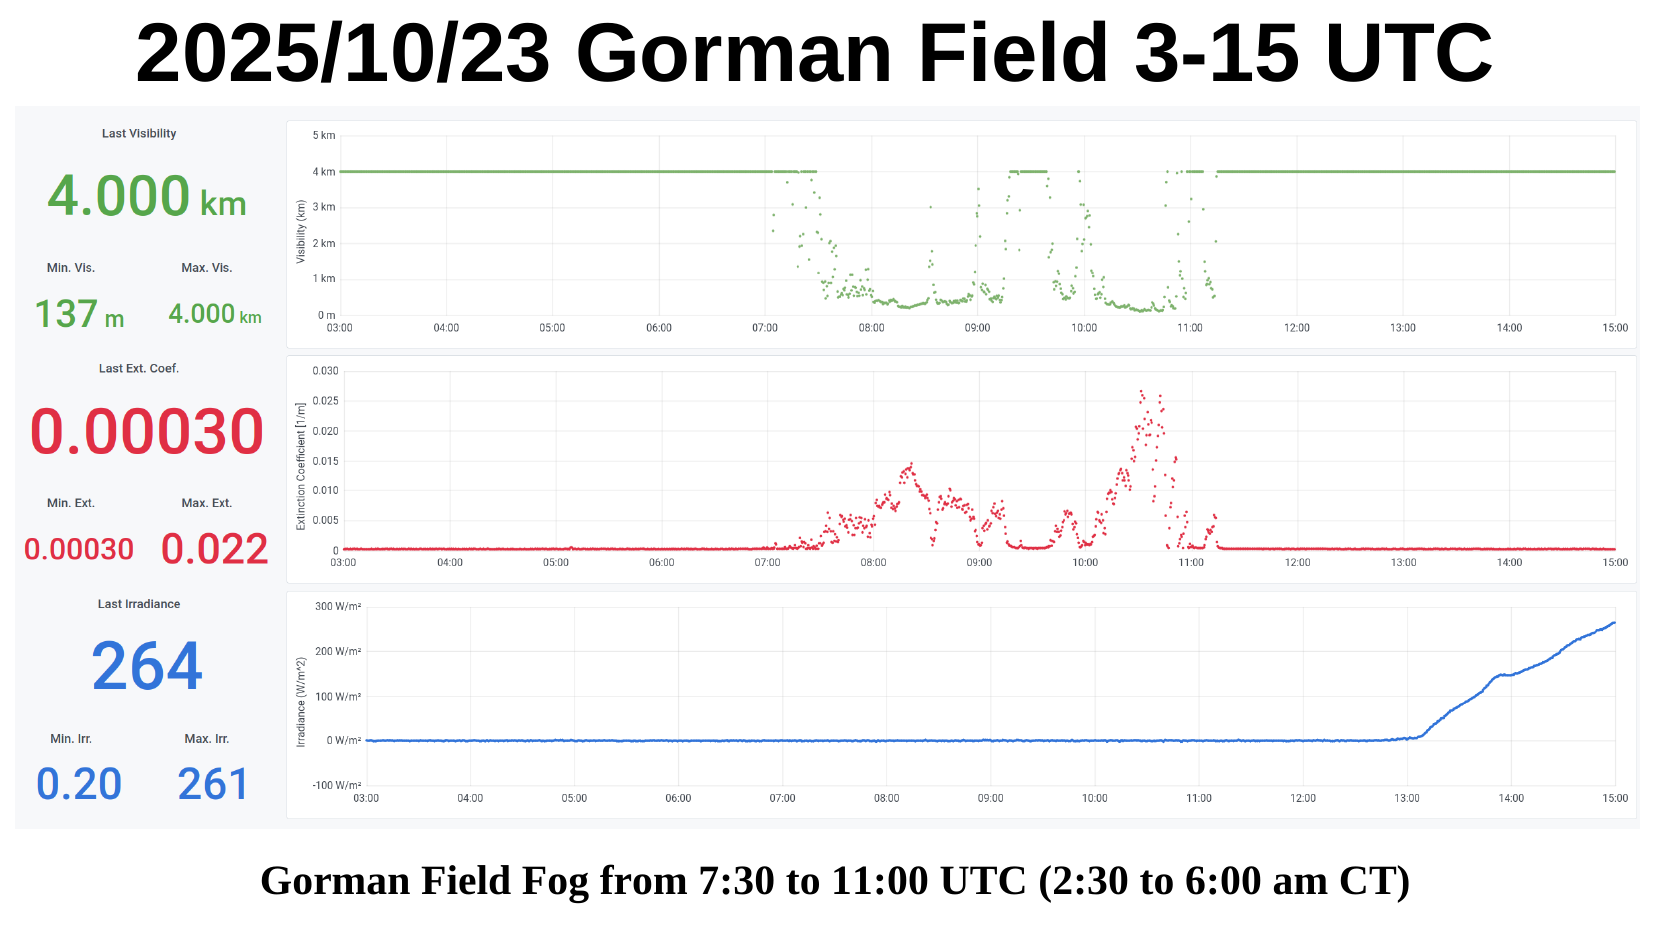

2025/10/23 Gorman Field 3-15 UTC
Gorman Field Fog from 7:30 to 11:00 UTC (2:30 to 6:00 am CT)